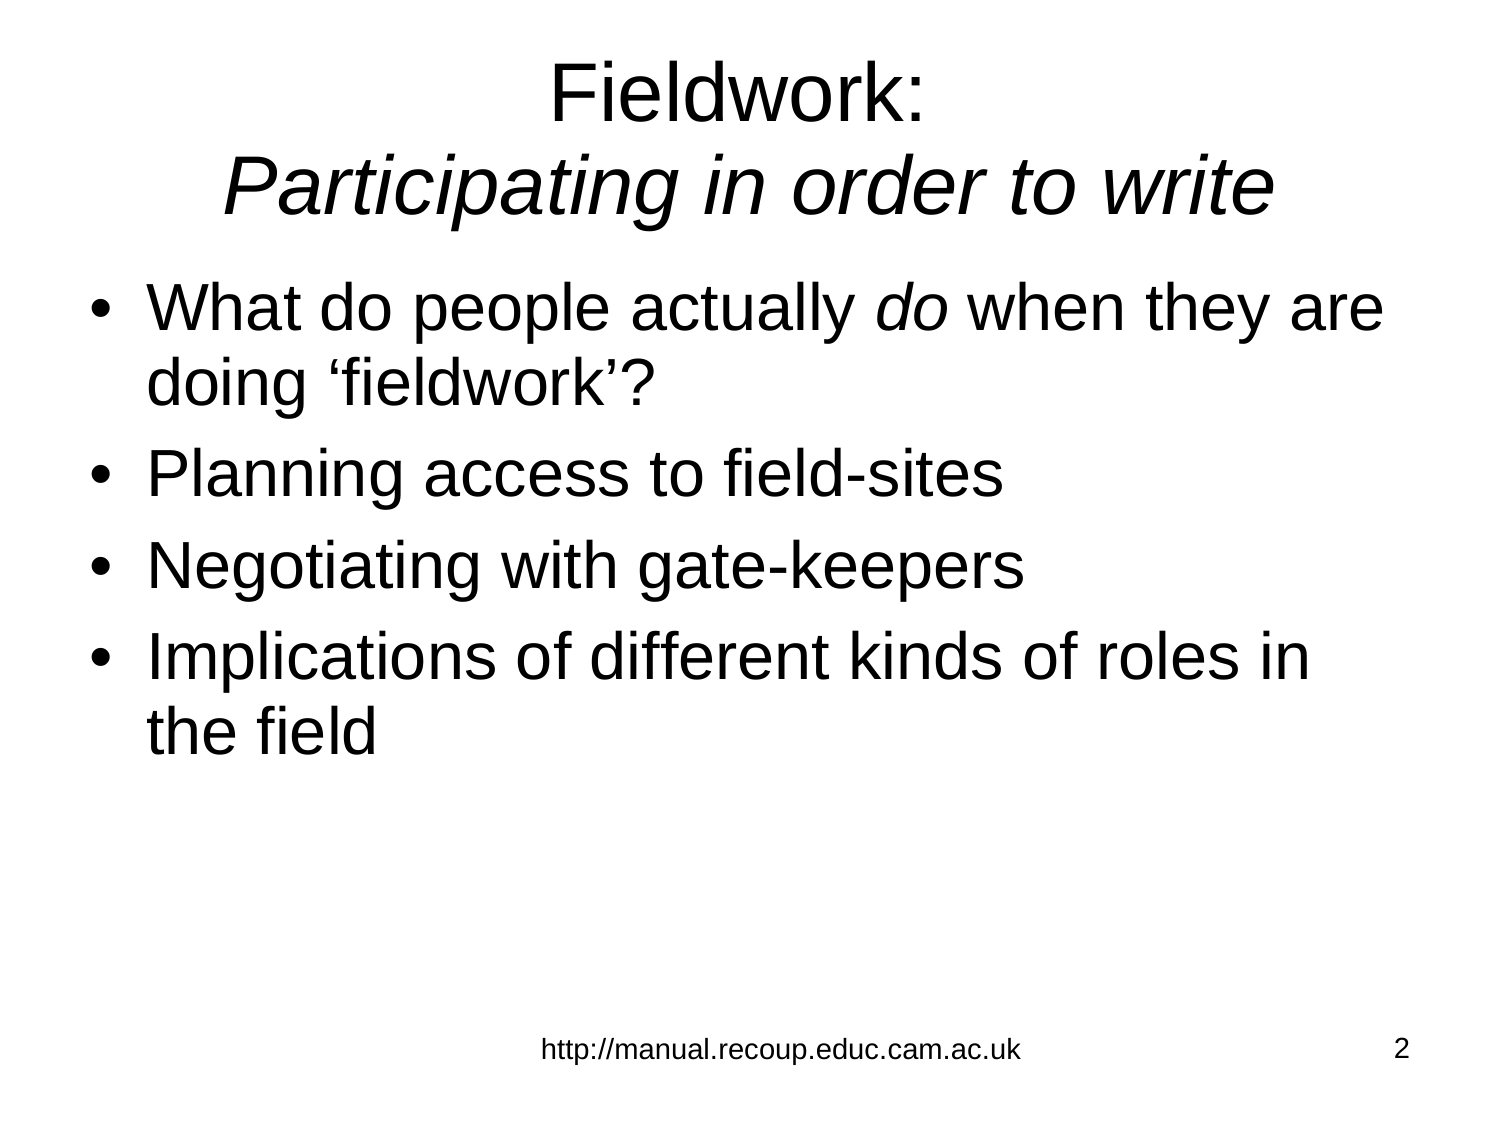

# Fieldwork: Participating in order to write
What do people actually do when they are doing ‘fieldwork’?
Planning access to field-sites
Negotiating with gate-keepers
Implications of different kinds of roles in the field
2
http://manual.recoup.educ.cam.ac.uk